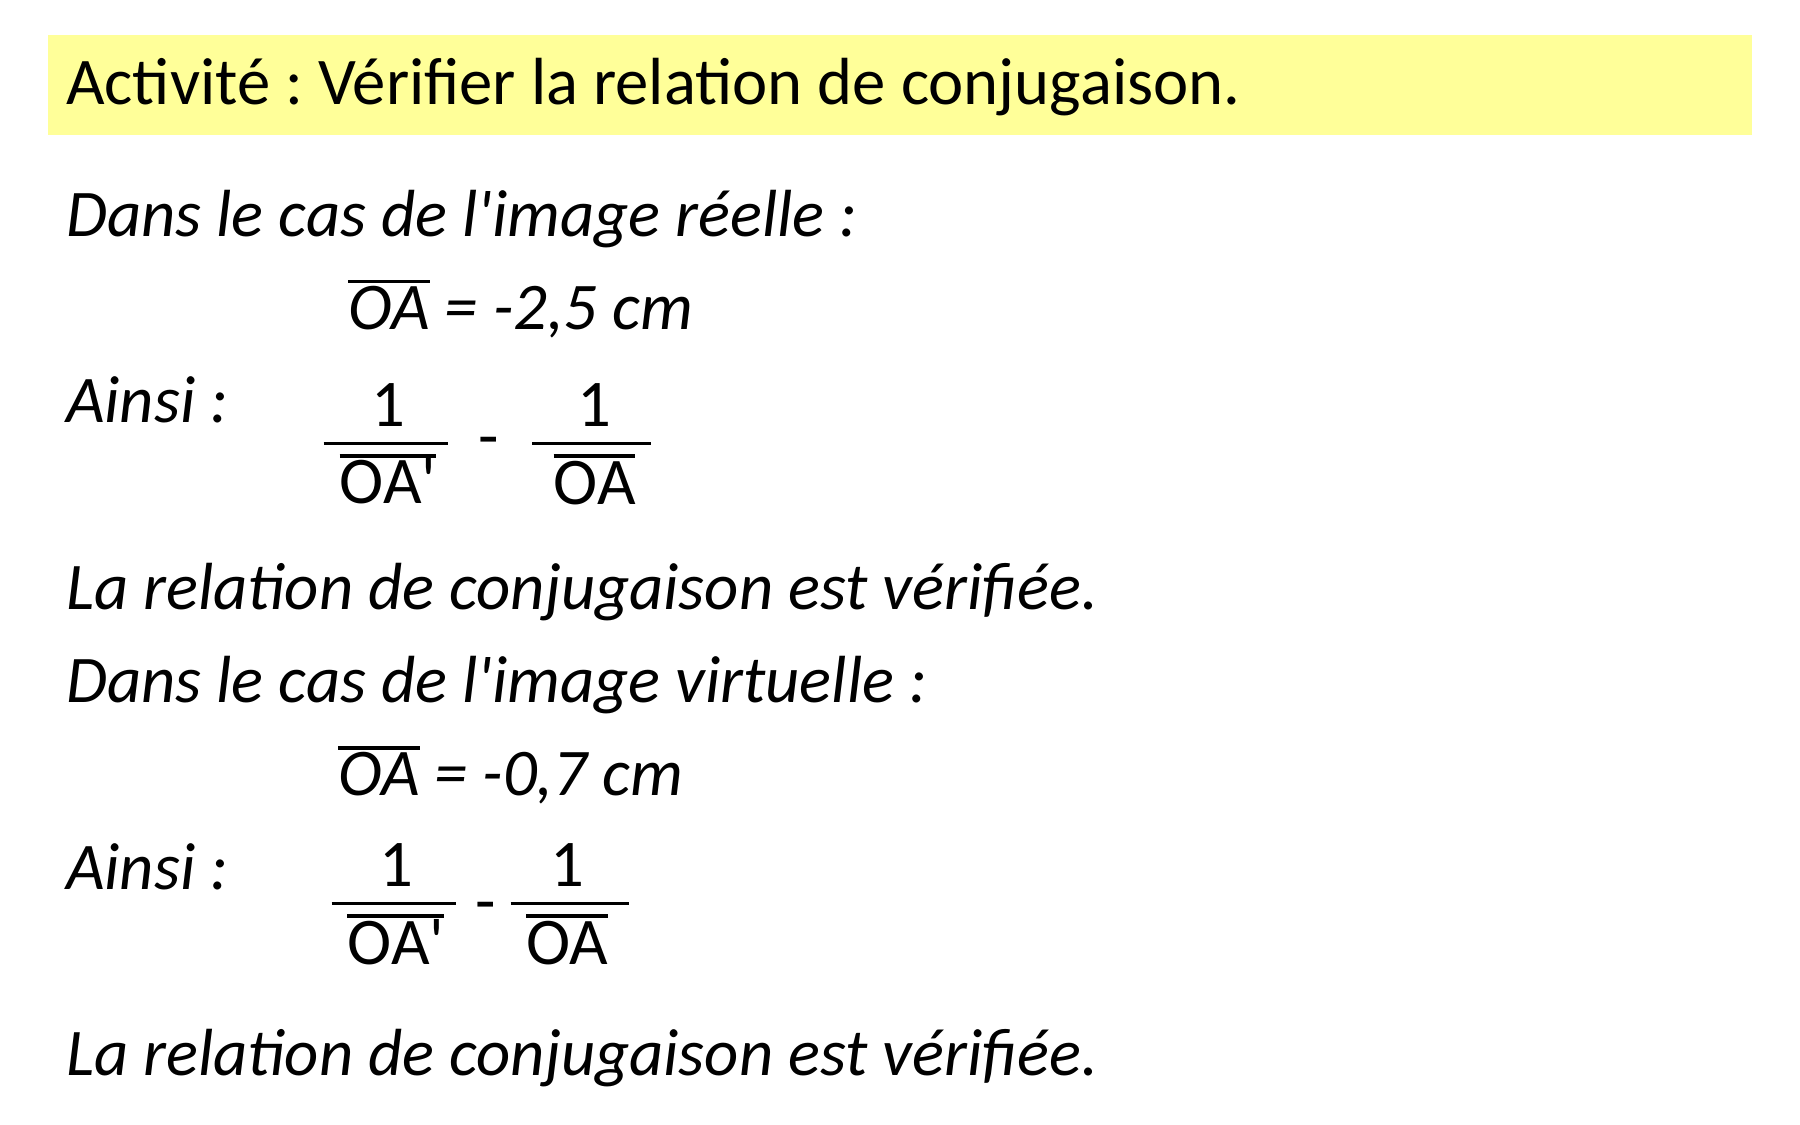

# Activité : Vérifier la relation de conjugaison.
Dans le cas de l'image réelle :
OA = -2,5 cm ; OA' = 3,1 cm ; OF' = 1,4 cm
Ainsi :
La relation de conjugaison est vérifiée.
Dans le cas de l'image virtuelle :
OA = -0,7 cm ; OA' = -1,4 cm ; OF' = 1,4 cm
Ainsi :
La relation de conjugaison est vérifiée.
1
OF'
1
1,4
1
3,1
1
2,5
1
OA'
1
OA
- = + ≈ =
1
OF'
1
1,4
1
-1,4
1
0,7
1
OA'
1
OA
- = + ≈ =